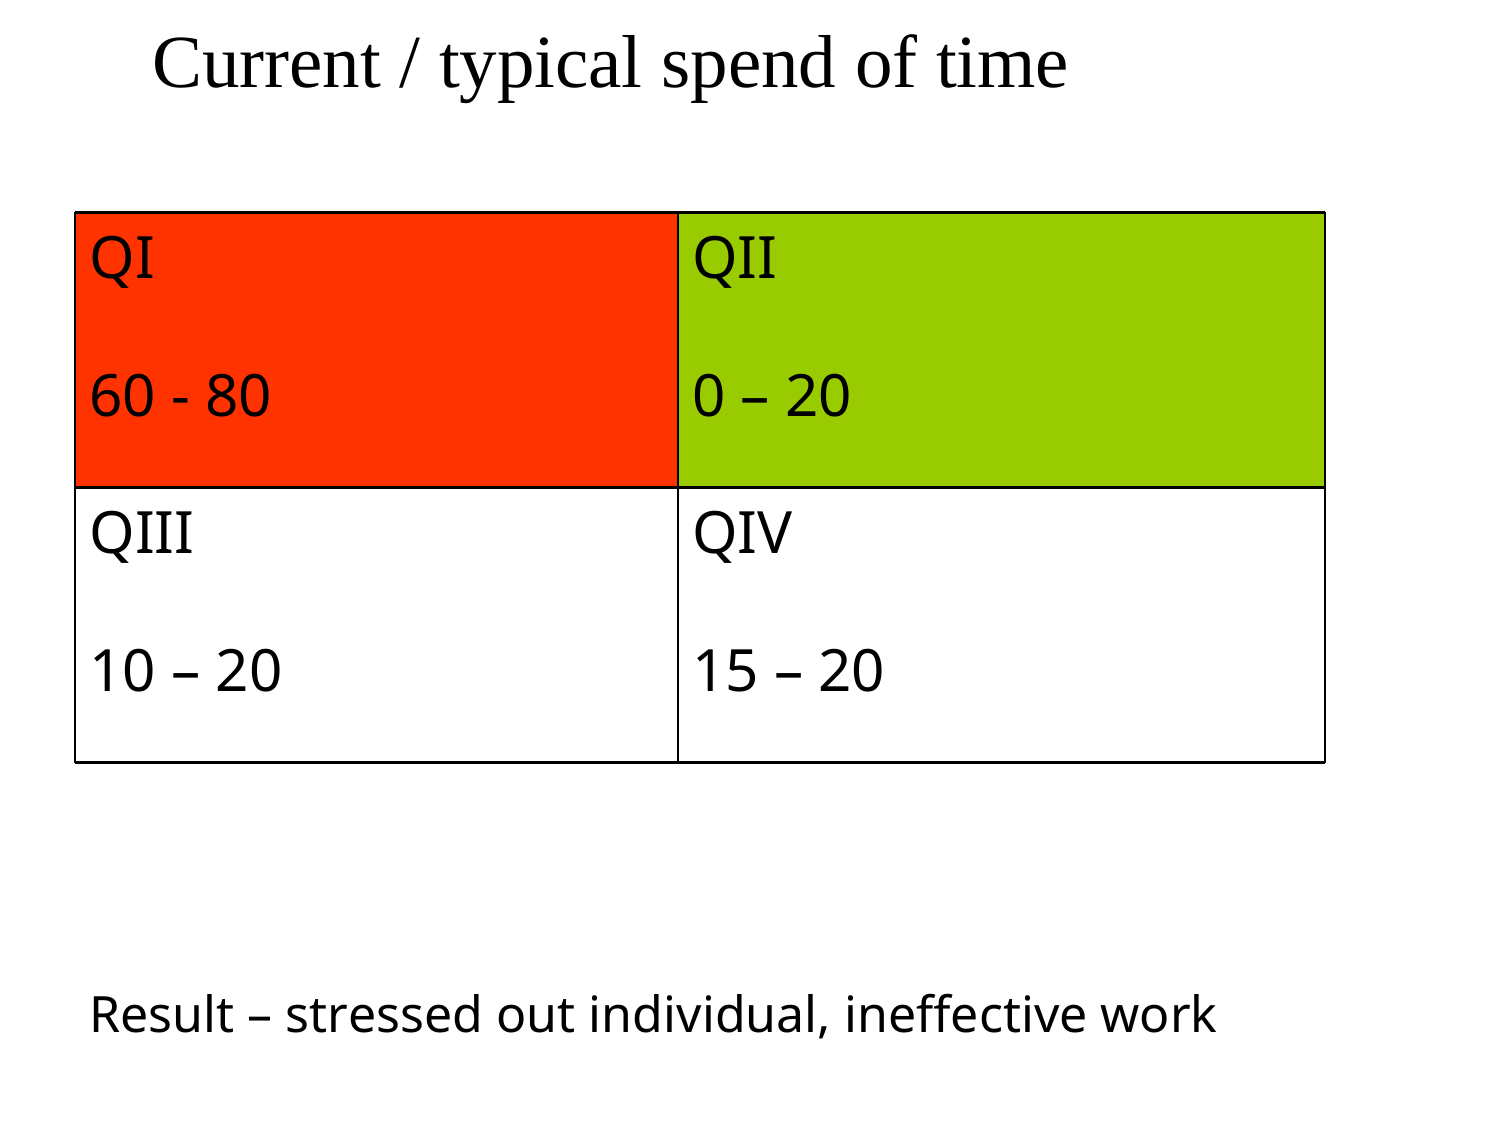

# Current / typical spend of time
QI
QII
60 - 80
0 – 20
QIII
QIV
10 – 20
15 – 20
Result – stressed out individual, ineffective work